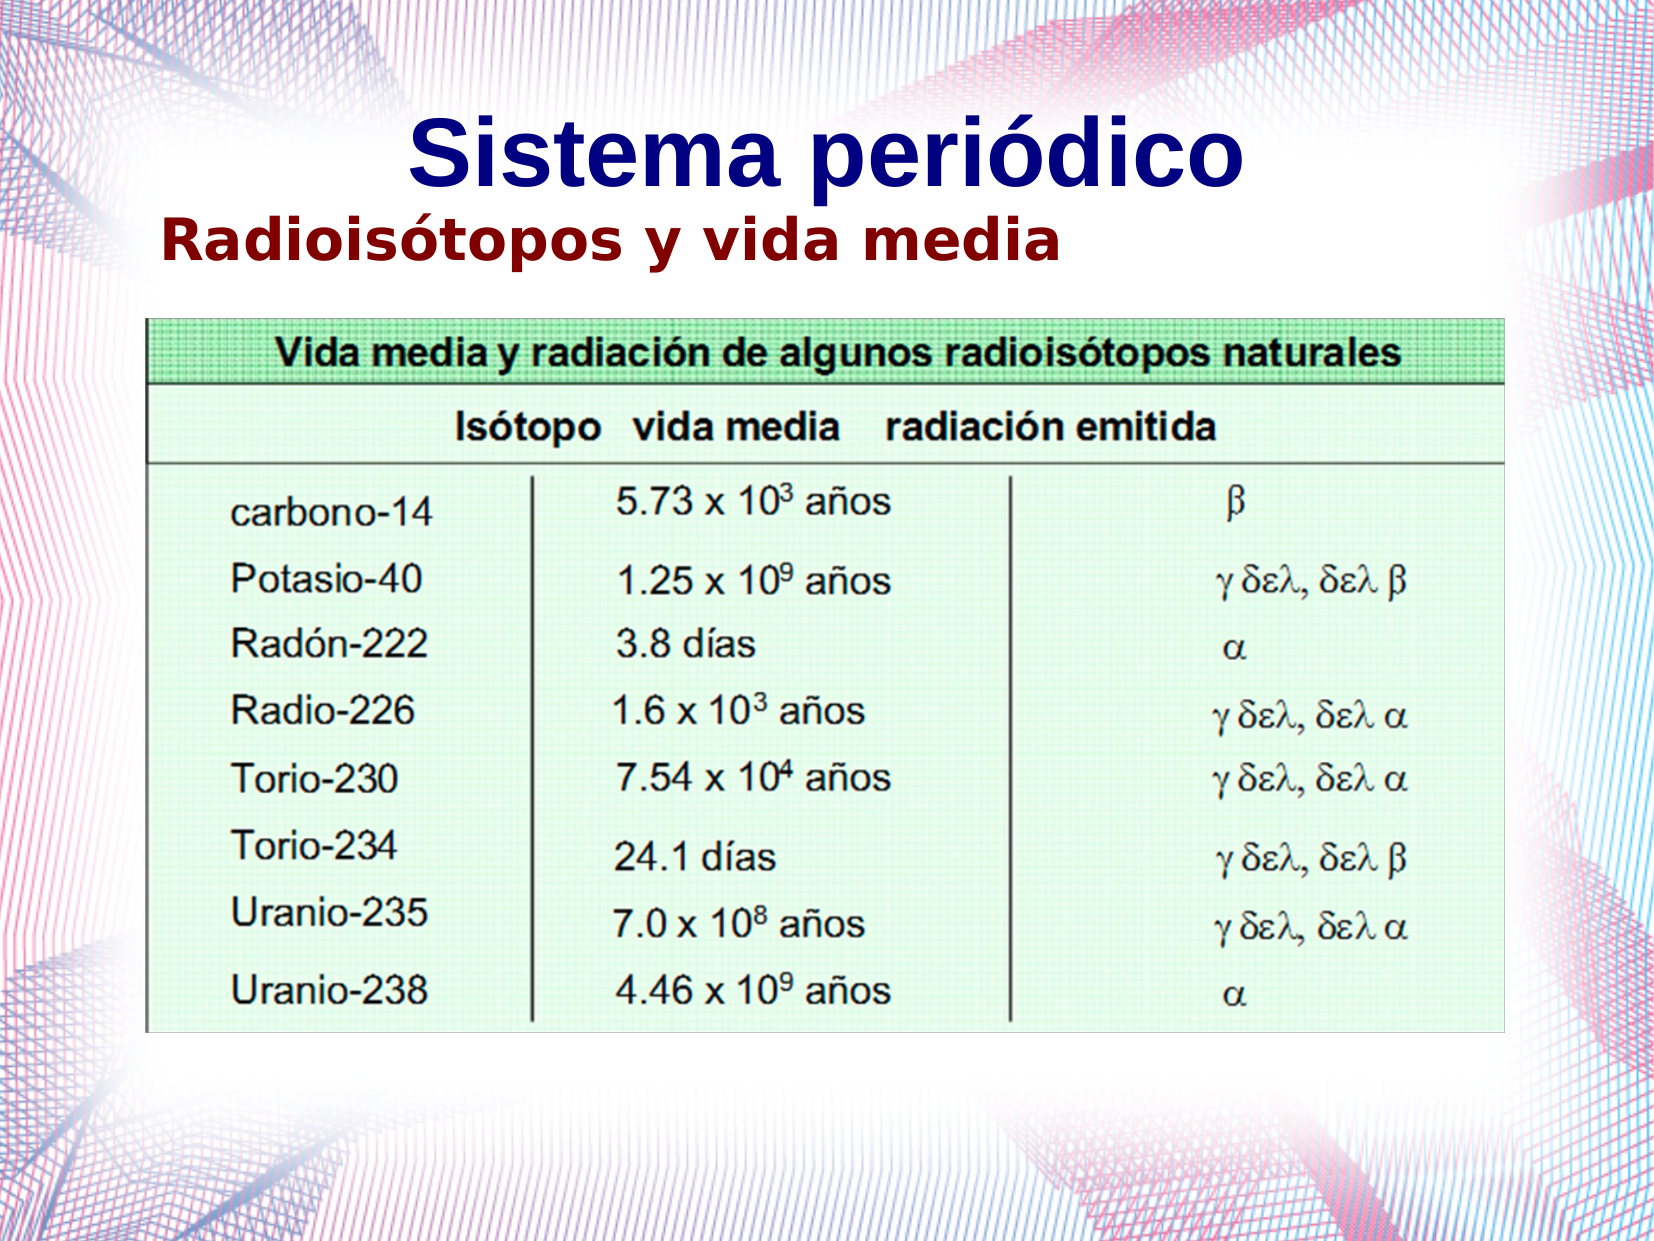

# Sistema periódico
Radioisótopos y vida media